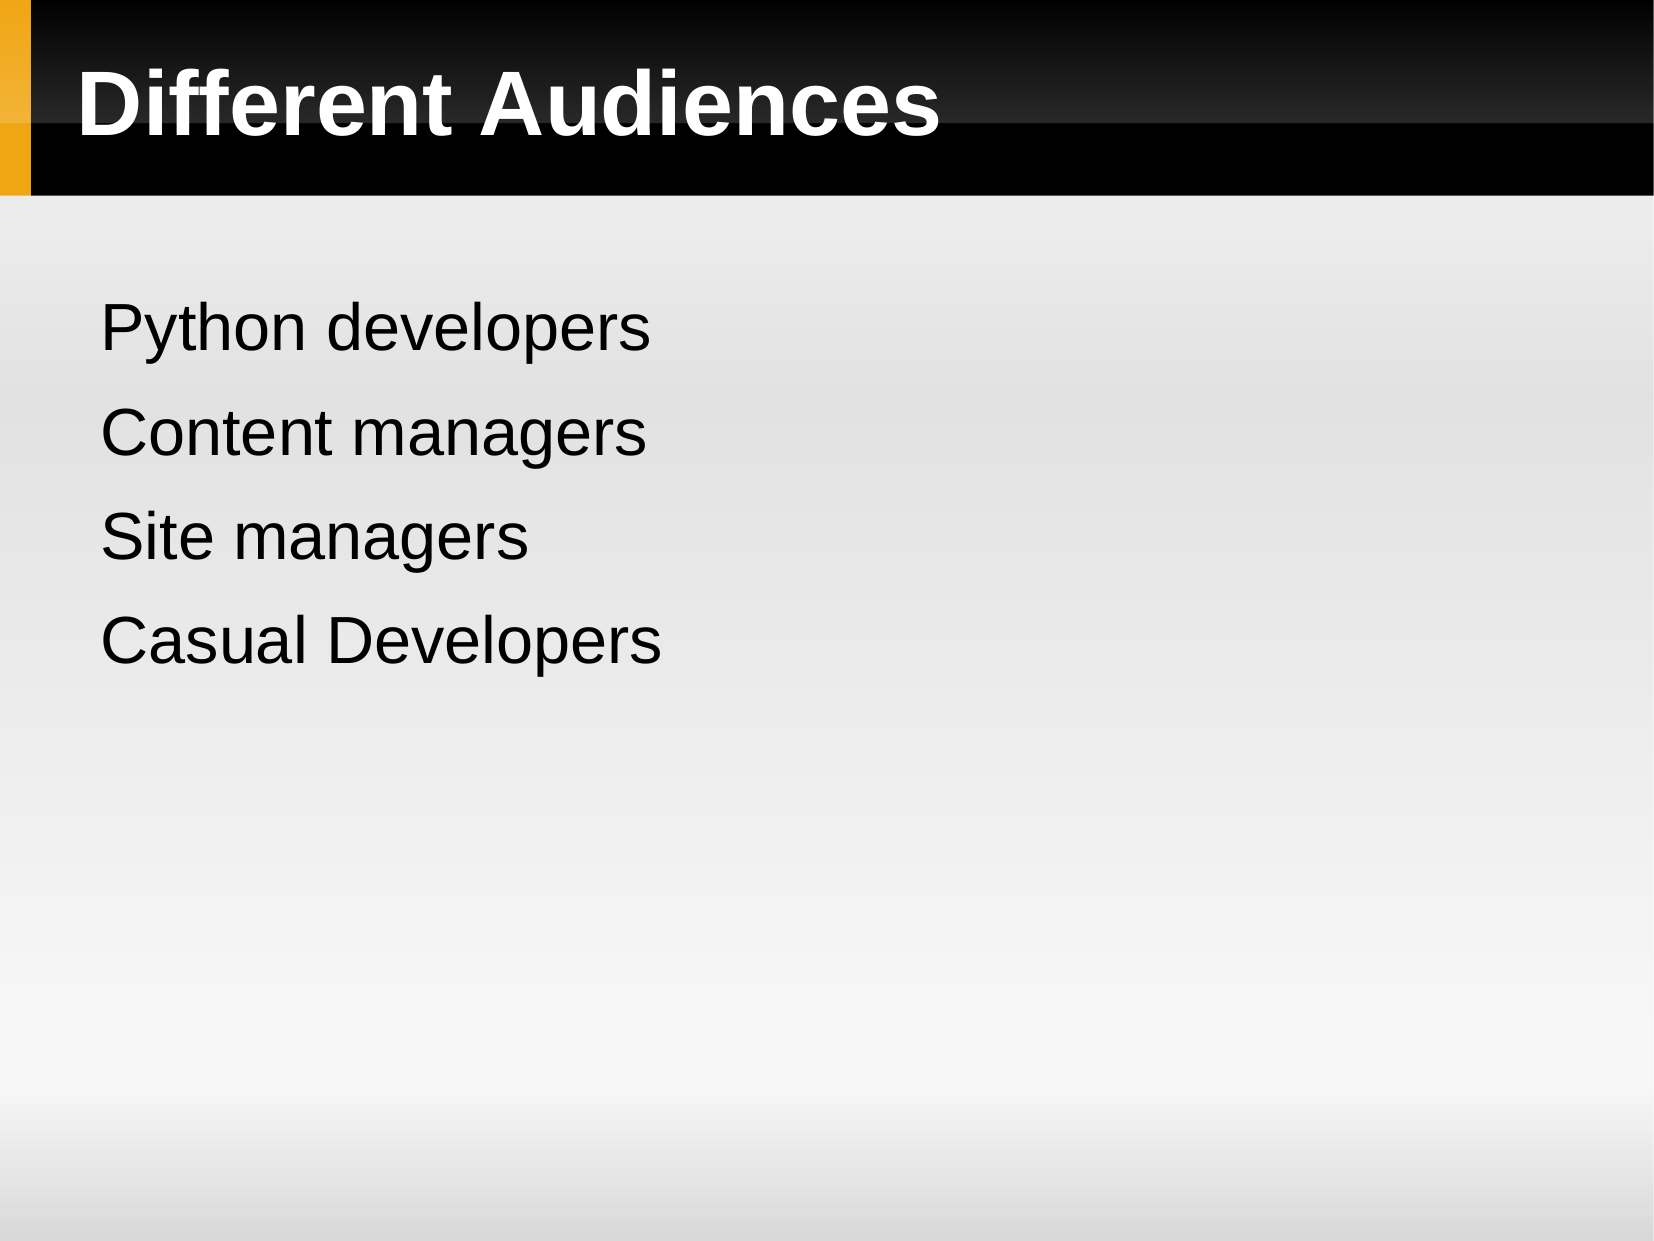

# Different Audiences
Python developers
Content managers
Site managers
Casual Developers